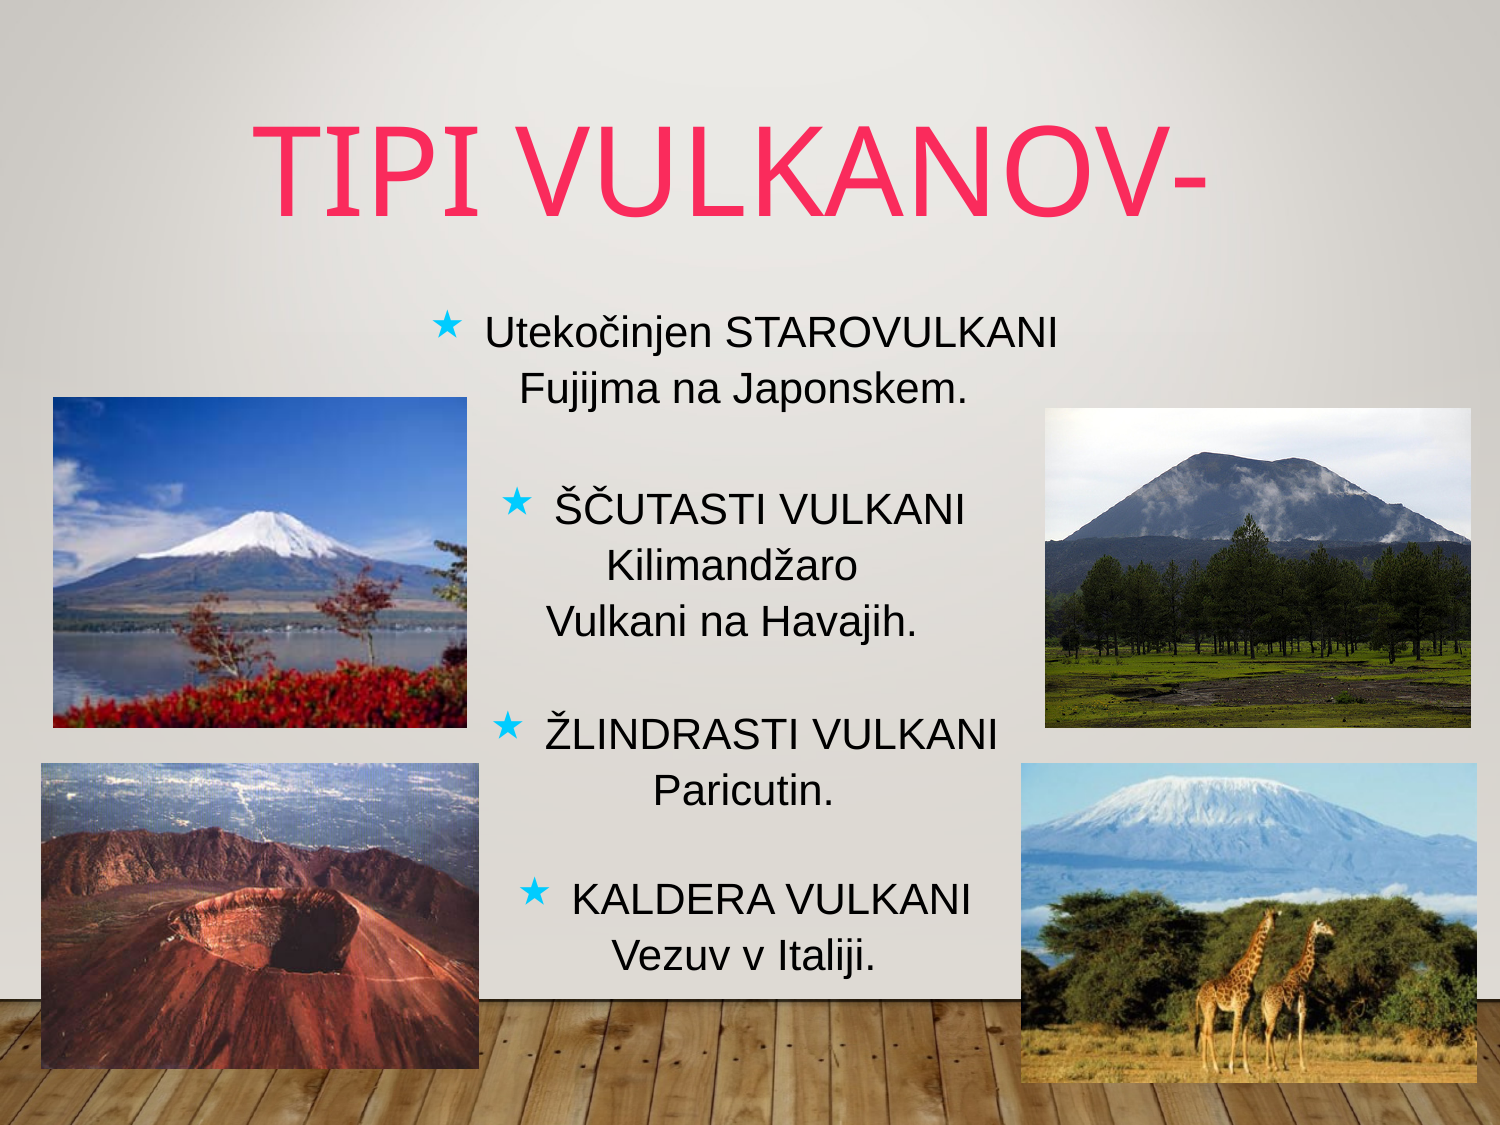

TIPI VULKANOV-
Utekočinjen STAROVULKANI
Fujijma na Japonskem.
ŠČUTASTI VULKANI
Kilimandžaro
Vulkani na Havajih.
ŽLINDRASTI VULKANI
Paricutin.
KALDERA VULKANI
Vezuv v Italiji.